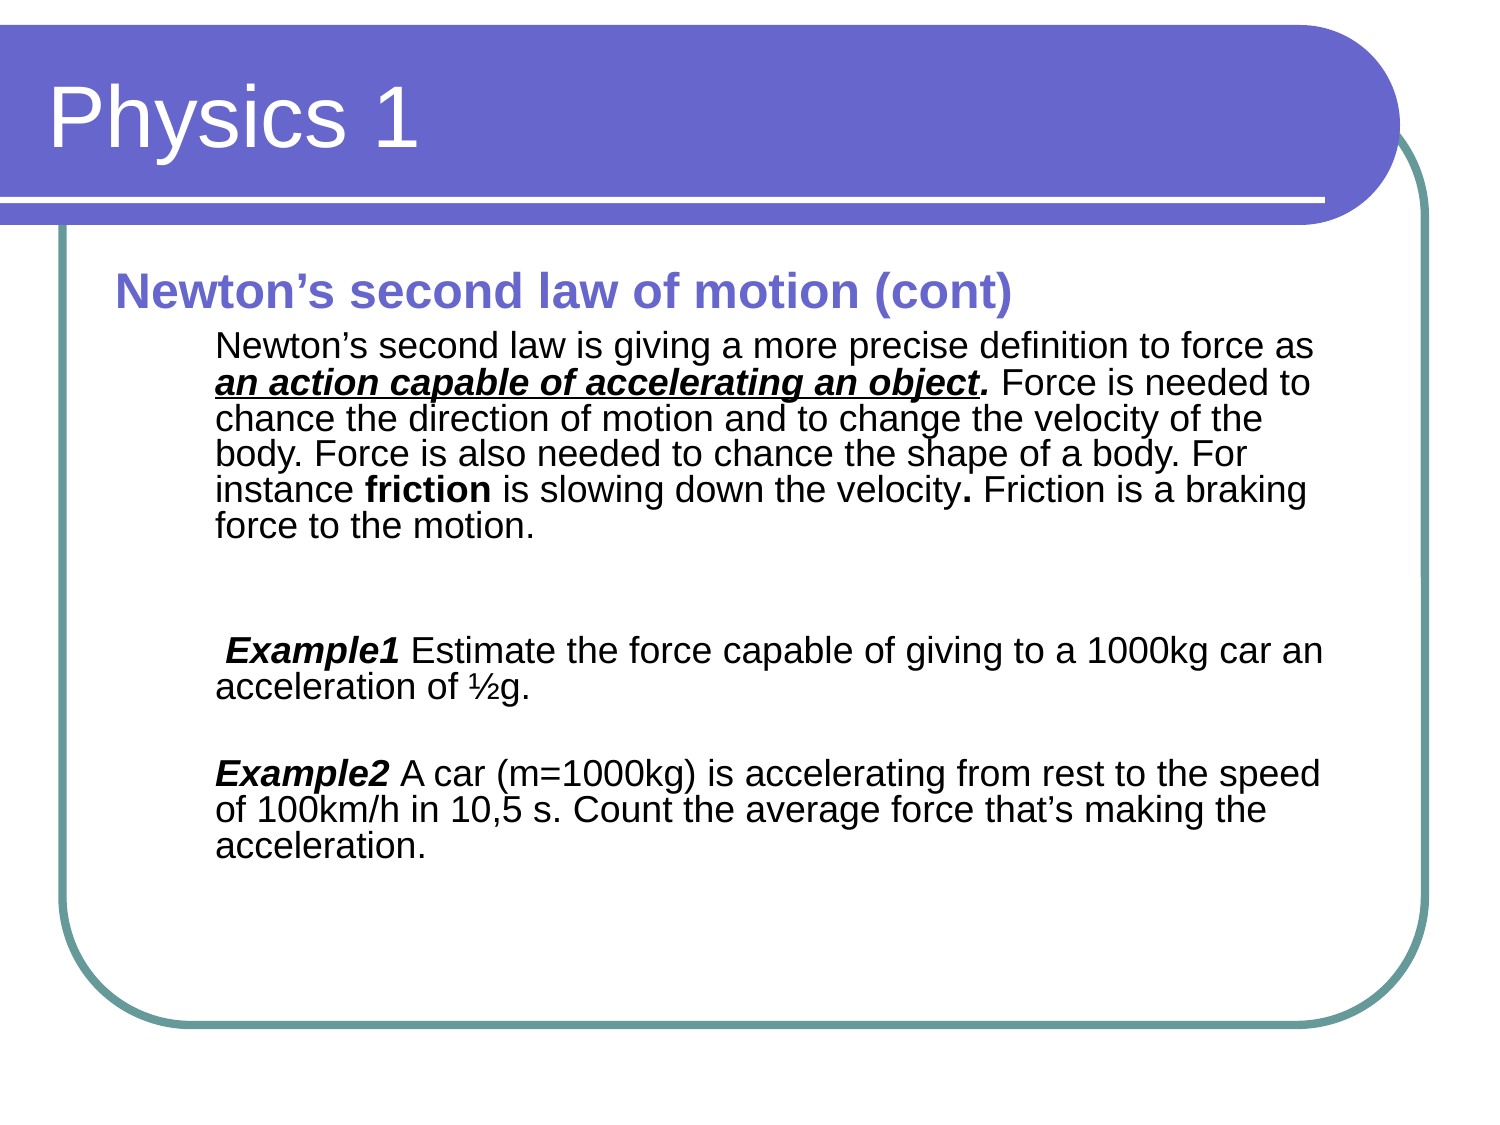

# Physics 1
Newton’s second law of motion (cont)
	Newton’s second law is giving a more precise definition to force as an action capable of accelerating an object. Force is needed to chance the direction of motion and to change the velocity of the body. Force is also needed to chance the shape of a body. For instance friction is slowing down the velocity. Friction is a braking force to the motion.
	 Example1 Estimate the force capable of giving to a 1000kg car an acceleration of ½g.
	Example2 A car (m=1000kg) is accelerating from rest to the speed of 100km/h in 10,5 s. Count the average force that’s making the acceleration.